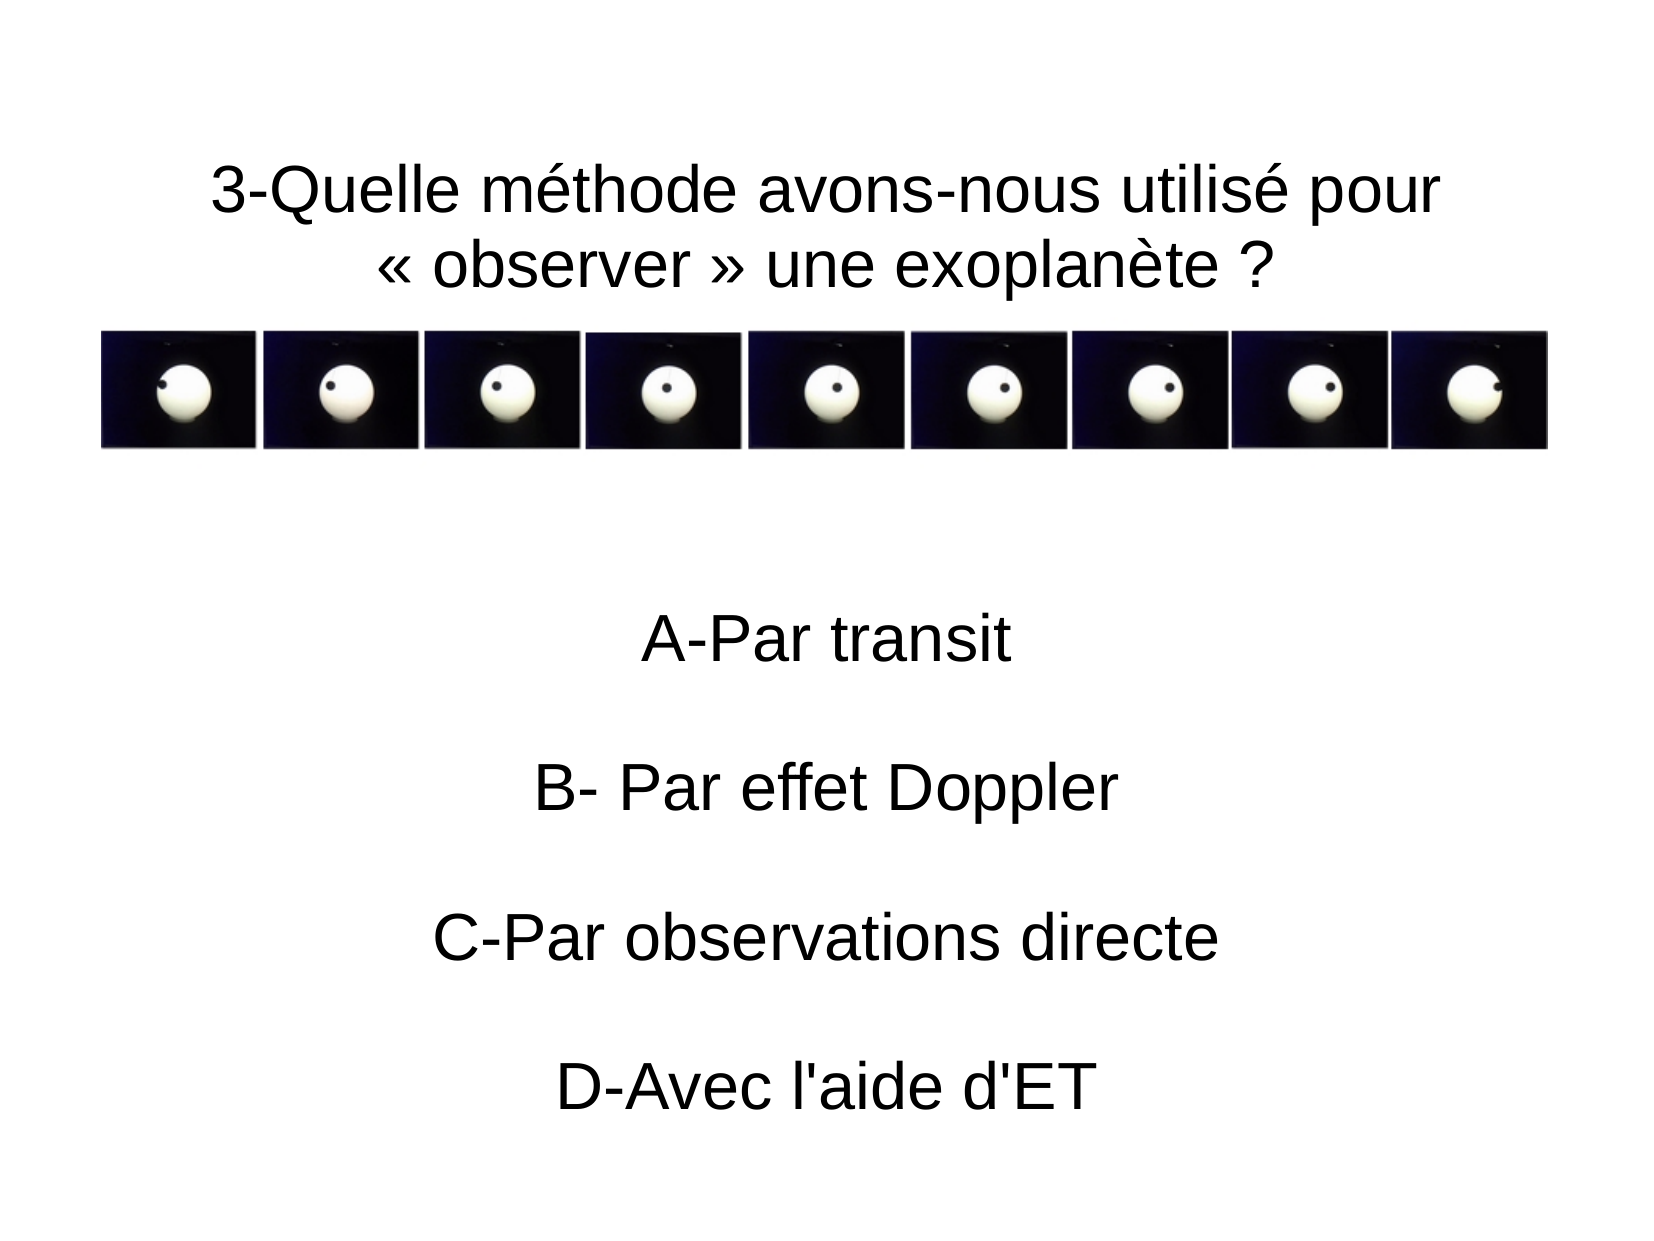

# 3-Quelle méthode avons-nous utilisé pour « observer » une exoplanète ?
A-Par transit
B- Par effet Doppler
C-Par observations directe
D-Avec l'aide d'ET